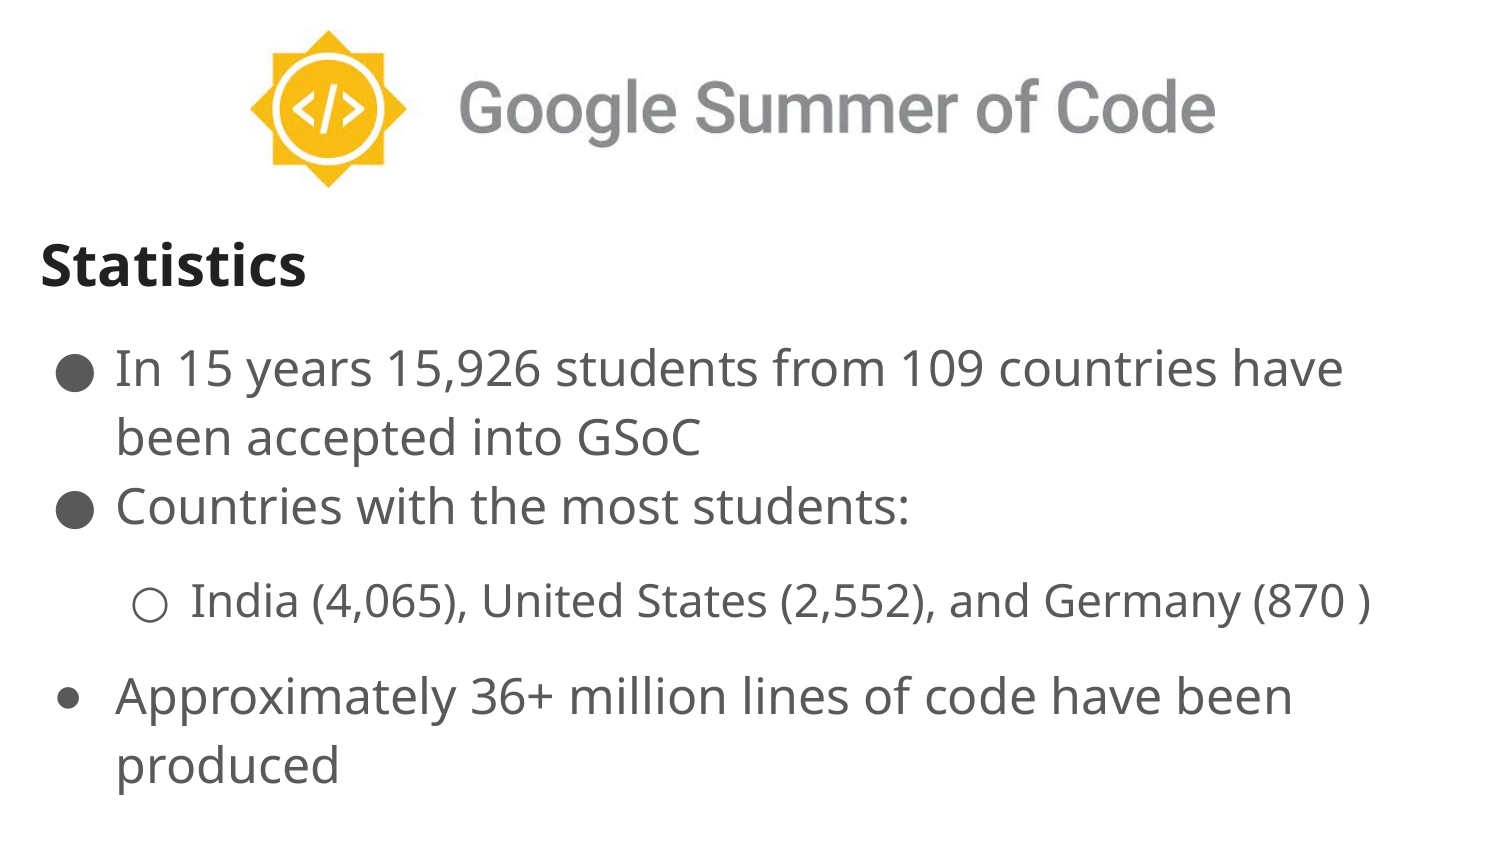

# Statistics
In 15 years 15,926 students from 109 countries have been accepted into GSoC
Countries with the most students:
India (4,065), United States (2,552), and Germany (870 )
Approximately 36+ million lines of code have been produced